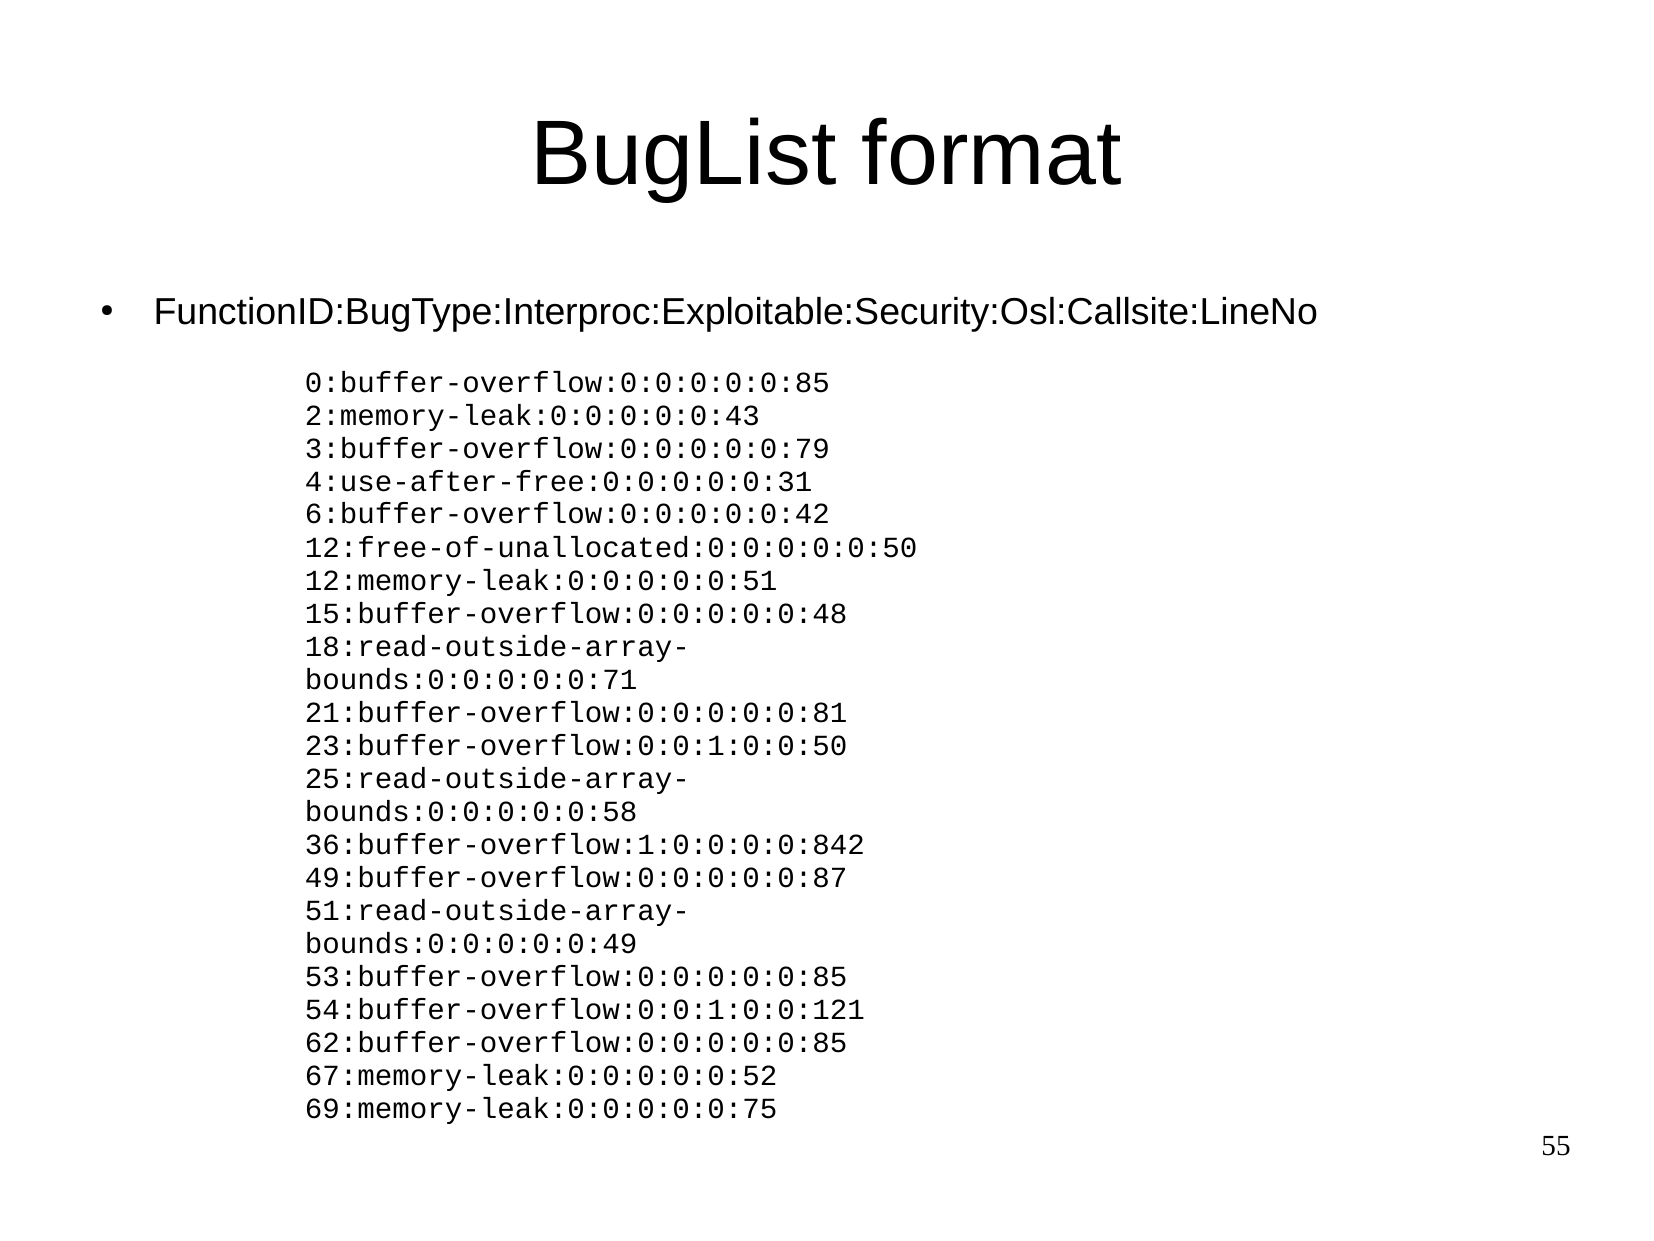

# BugList format
FunctionID:BugType:Interproc:Exploitable:Security:Osl:Callsite:LineNo
0:buffer-overflow:0:0:0:0:0:85
2:memory-leak:0:0:0:0:0:43
3:buffer-overflow:0:0:0:0:0:79
4:use-after-free:0:0:0:0:0:31
6:buffer-overflow:0:0:0:0:0:42
12:free-of-unallocated:0:0:0:0:0:50
12:memory-leak:0:0:0:0:0:51
15:buffer-overflow:0:0:0:0:0:48
18:read-outside-array-bounds:0:0:0:0:0:71
21:buffer-overflow:0:0:0:0:0:81
23:buffer-overflow:0:0:1:0:0:50
25:read-outside-array-bounds:0:0:0:0:0:58
36:buffer-overflow:1:0:0:0:0:842
49:buffer-overflow:0:0:0:0:0:87
51:read-outside-array-bounds:0:0:0:0:0:49
53:buffer-overflow:0:0:0:0:0:85
54:buffer-overflow:0:0:1:0:0:121
62:buffer-overflow:0:0:0:0:0:85
67:memory-leak:0:0:0:0:0:52
69:memory-leak:0:0:0:0:0:75
55